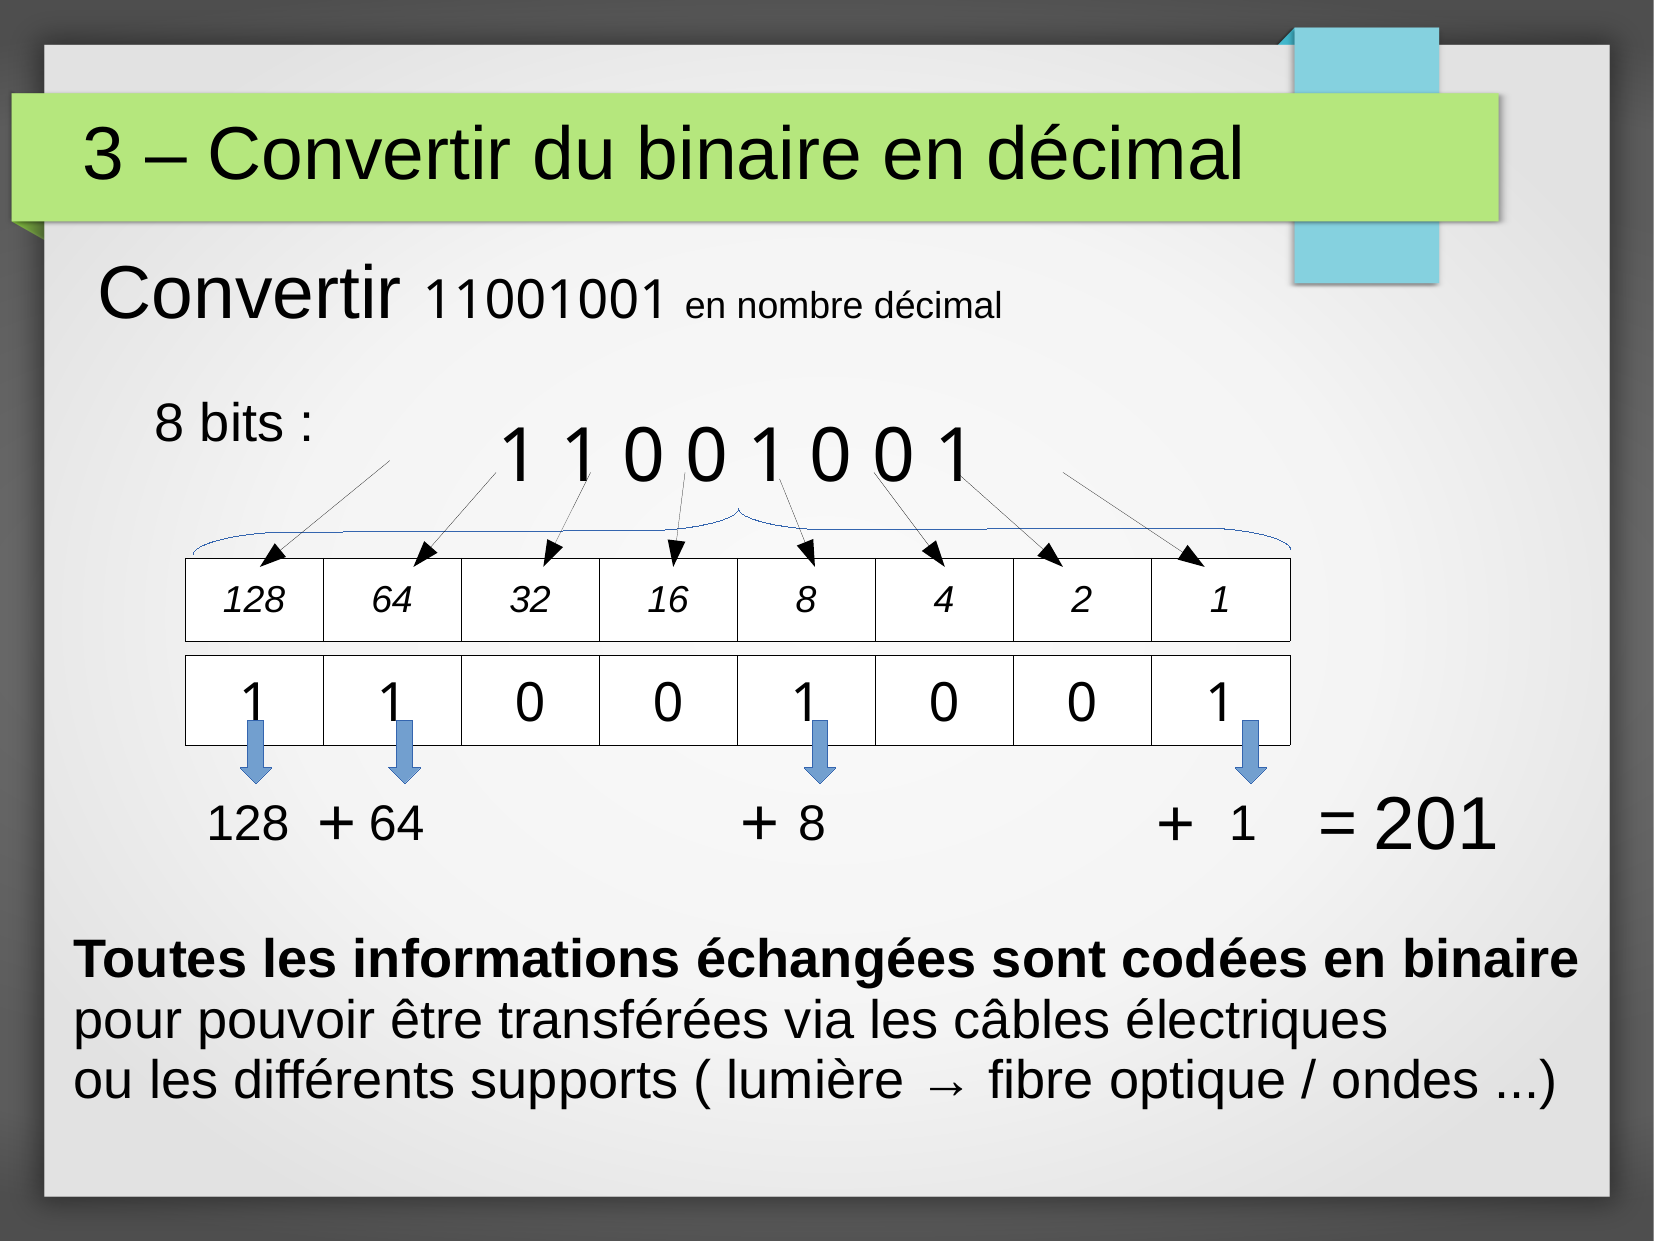

# 3 – Convertir du binaire en décimal
Convertir 11001001 en nombre décimal
8 bits :
1 1 0 0 1 0 0 1
| 128 | 64 | 32 | 16 | 8 | 4 | 2 | 1 |
| --- | --- | --- | --- | --- | --- | --- | --- |
| 1 | 1 | 0 | 0 | 1 | 0 | 0 | 1 |
| --- | --- | --- | --- | --- | --- | --- | --- |
128
64
+
8
+
1
201
=
+
Toutes les informations échangées sont codées en binaire
pour pouvoir être transférées via les câbles électriques
ou les différents supports ( lumière → fibre optique / ondes ...)